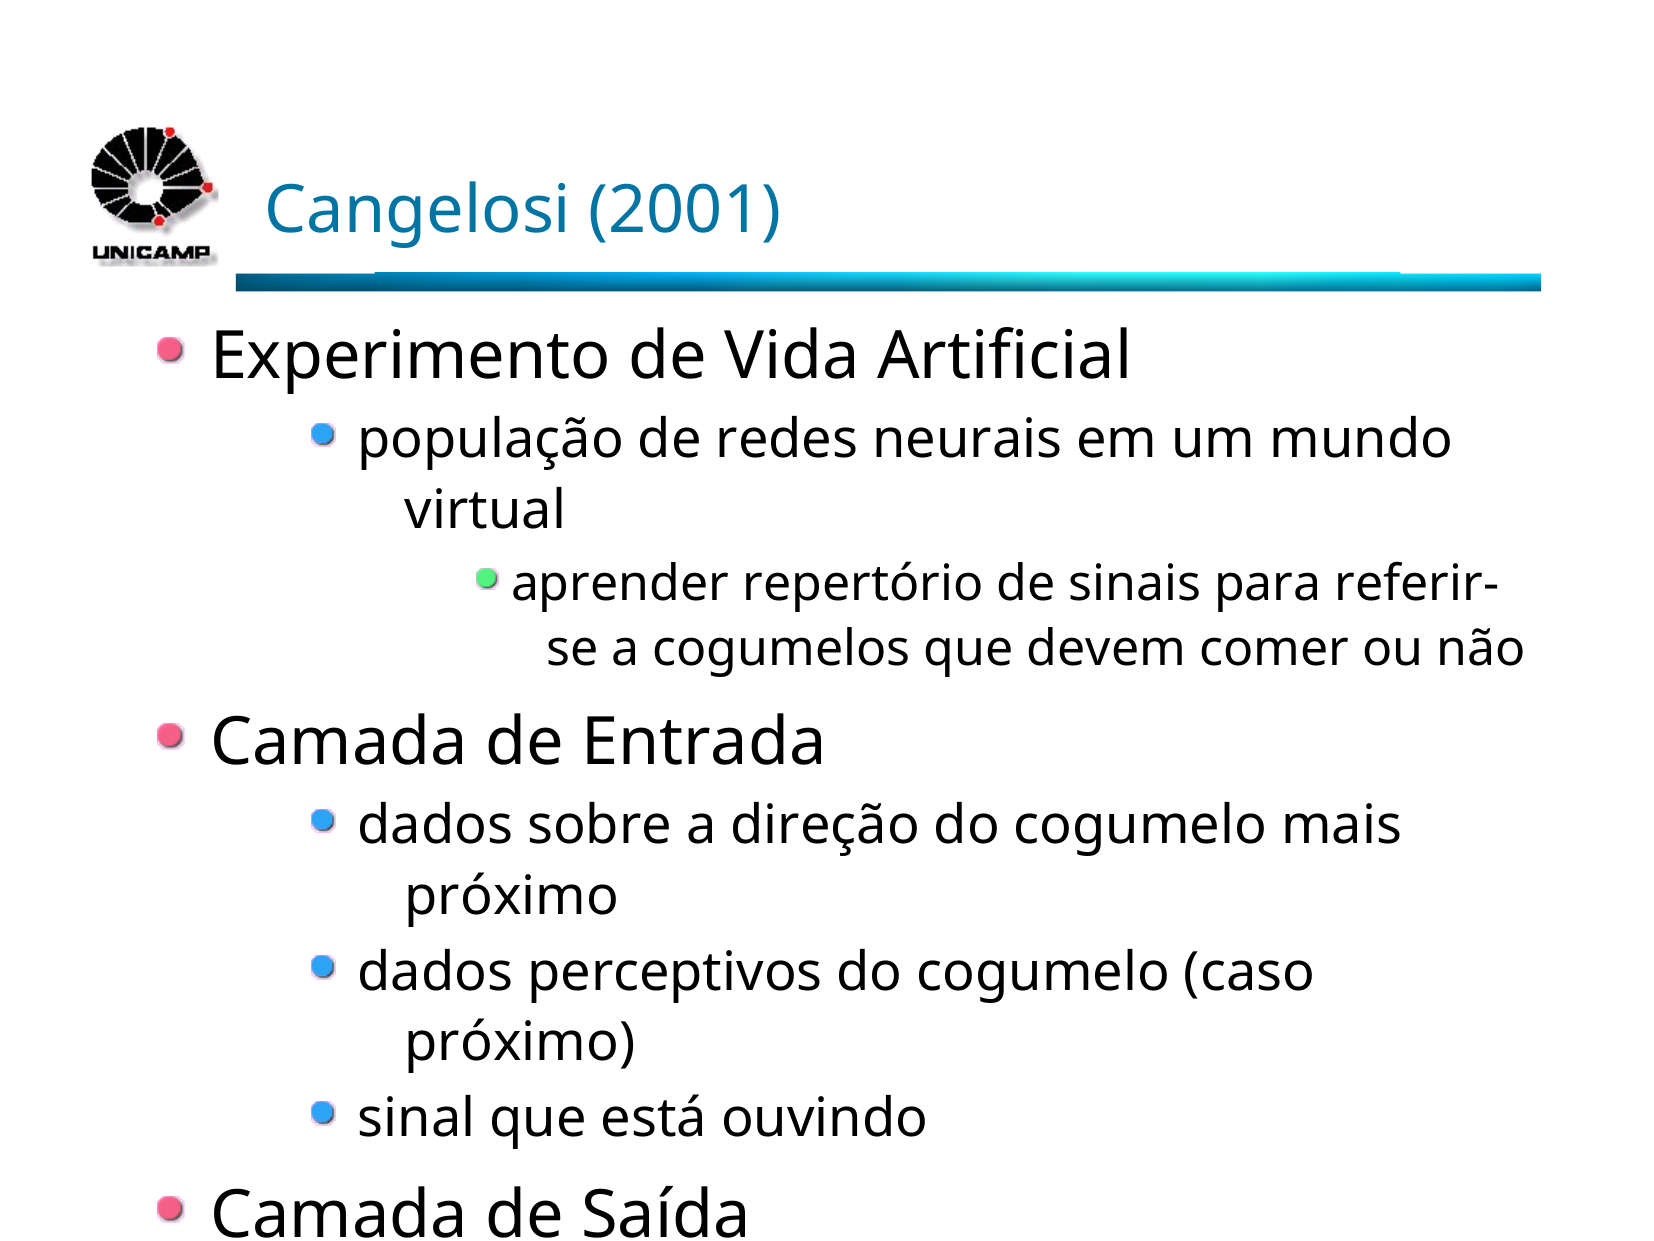

# Cangelosi (2001)
Experimento de Vida Artificial
população de redes neurais em um mundo virtual
aprender repertório de sinais para referir-se a cogumelos que devem comer ou não
Camada de Entrada
dados sobre a direção do cogumelo mais próximo
dados perceptivos do cogumelo (caso próximo)
sinal que está ouvindo
Camada de Saída
ação desejada
sinal a ser emitido